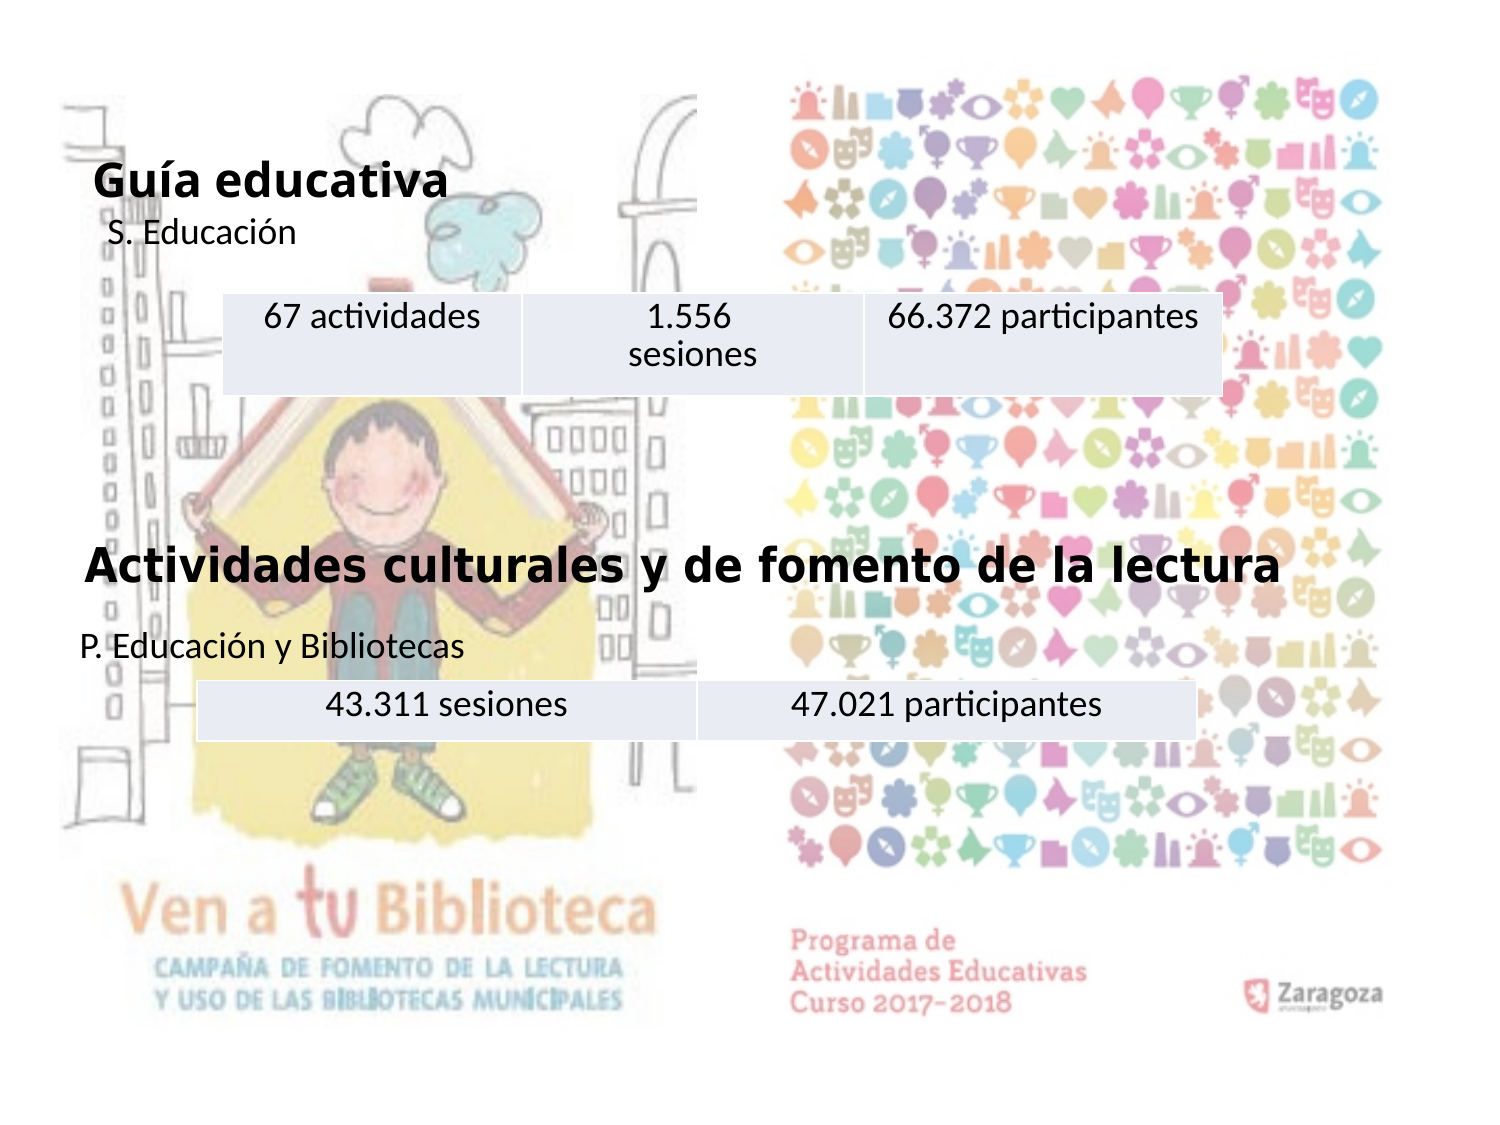

Guía educativa
S. Educación
P. Educación y Bibliotecas
| 67 actividades | 1.556 sesiones | 66.372 participantes |
| --- | --- | --- |
Actividades culturales y de fomento de la lectura
| 43.311 sesiones | 47.021 participantes |
| --- | --- |